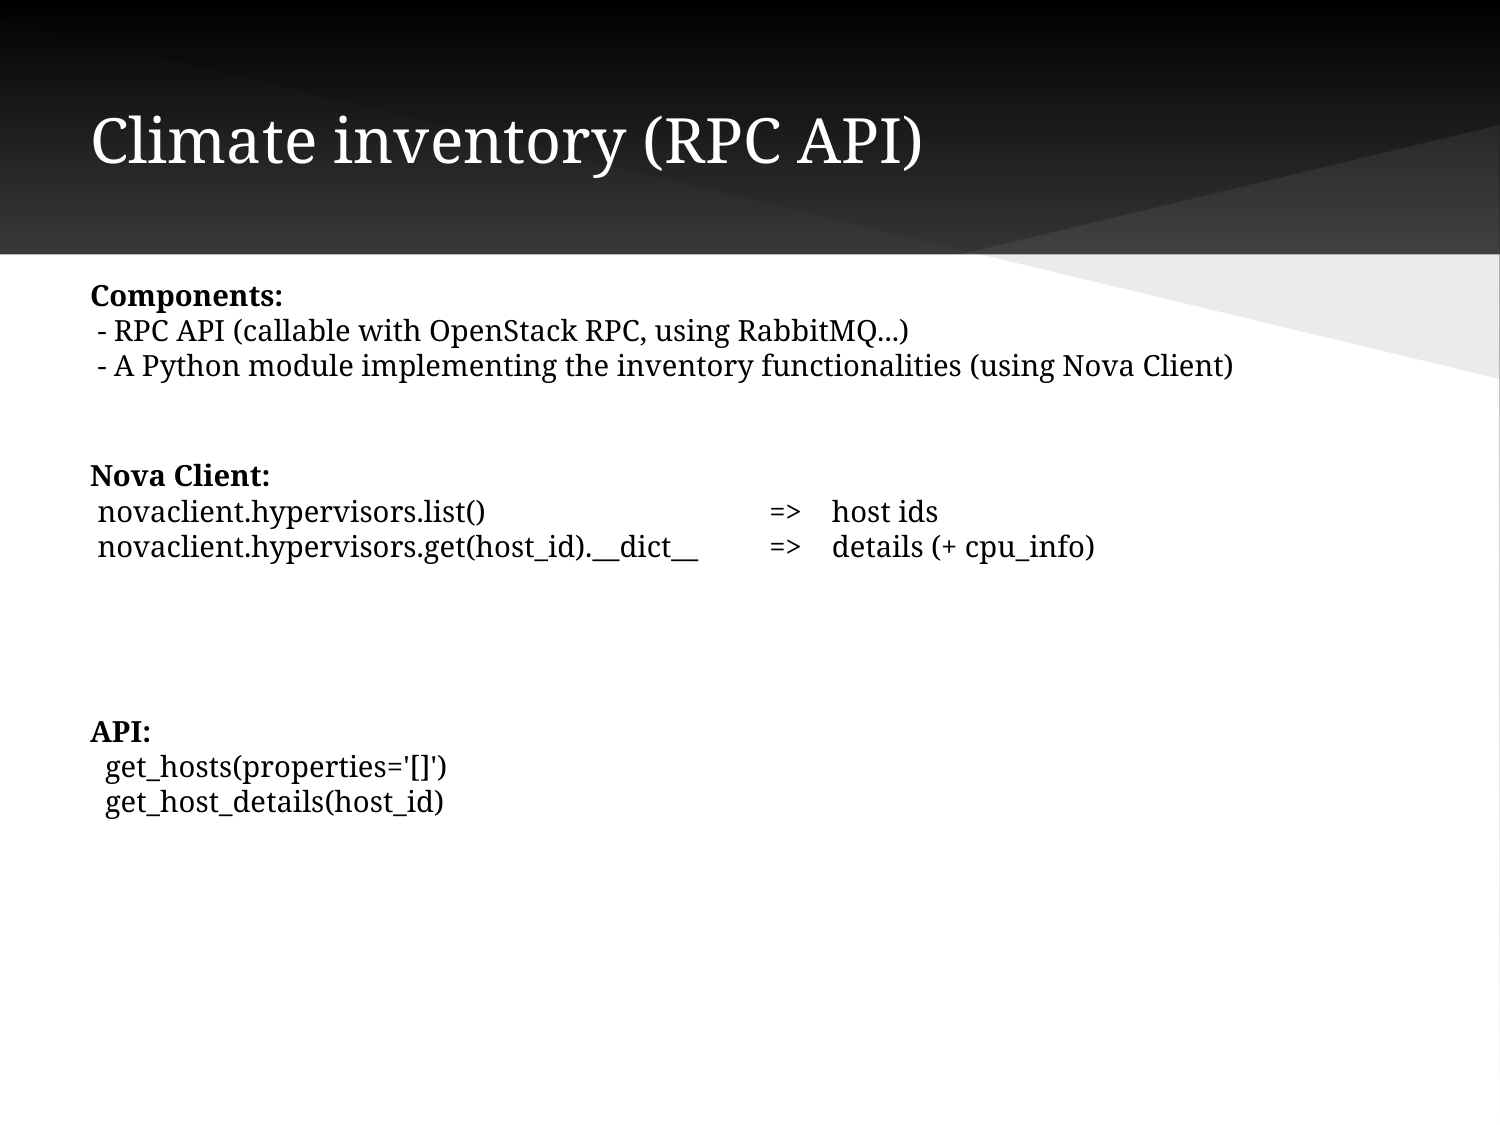

# Climate inventory (RPC API)
Components:
 - RPC API (callable with OpenStack RPC, using RabbitMQ...)
 - A Python module implementing the inventory functionalities (using Nova Client)
Nova Client:
 novaclient.hypervisors.list()				 => host ids
 novaclient.hypervisors.get(host_id).__dict__	 => details (+ cpu_info)
API:
 get_hosts(properties='[]')
 get_host_details(host_id)